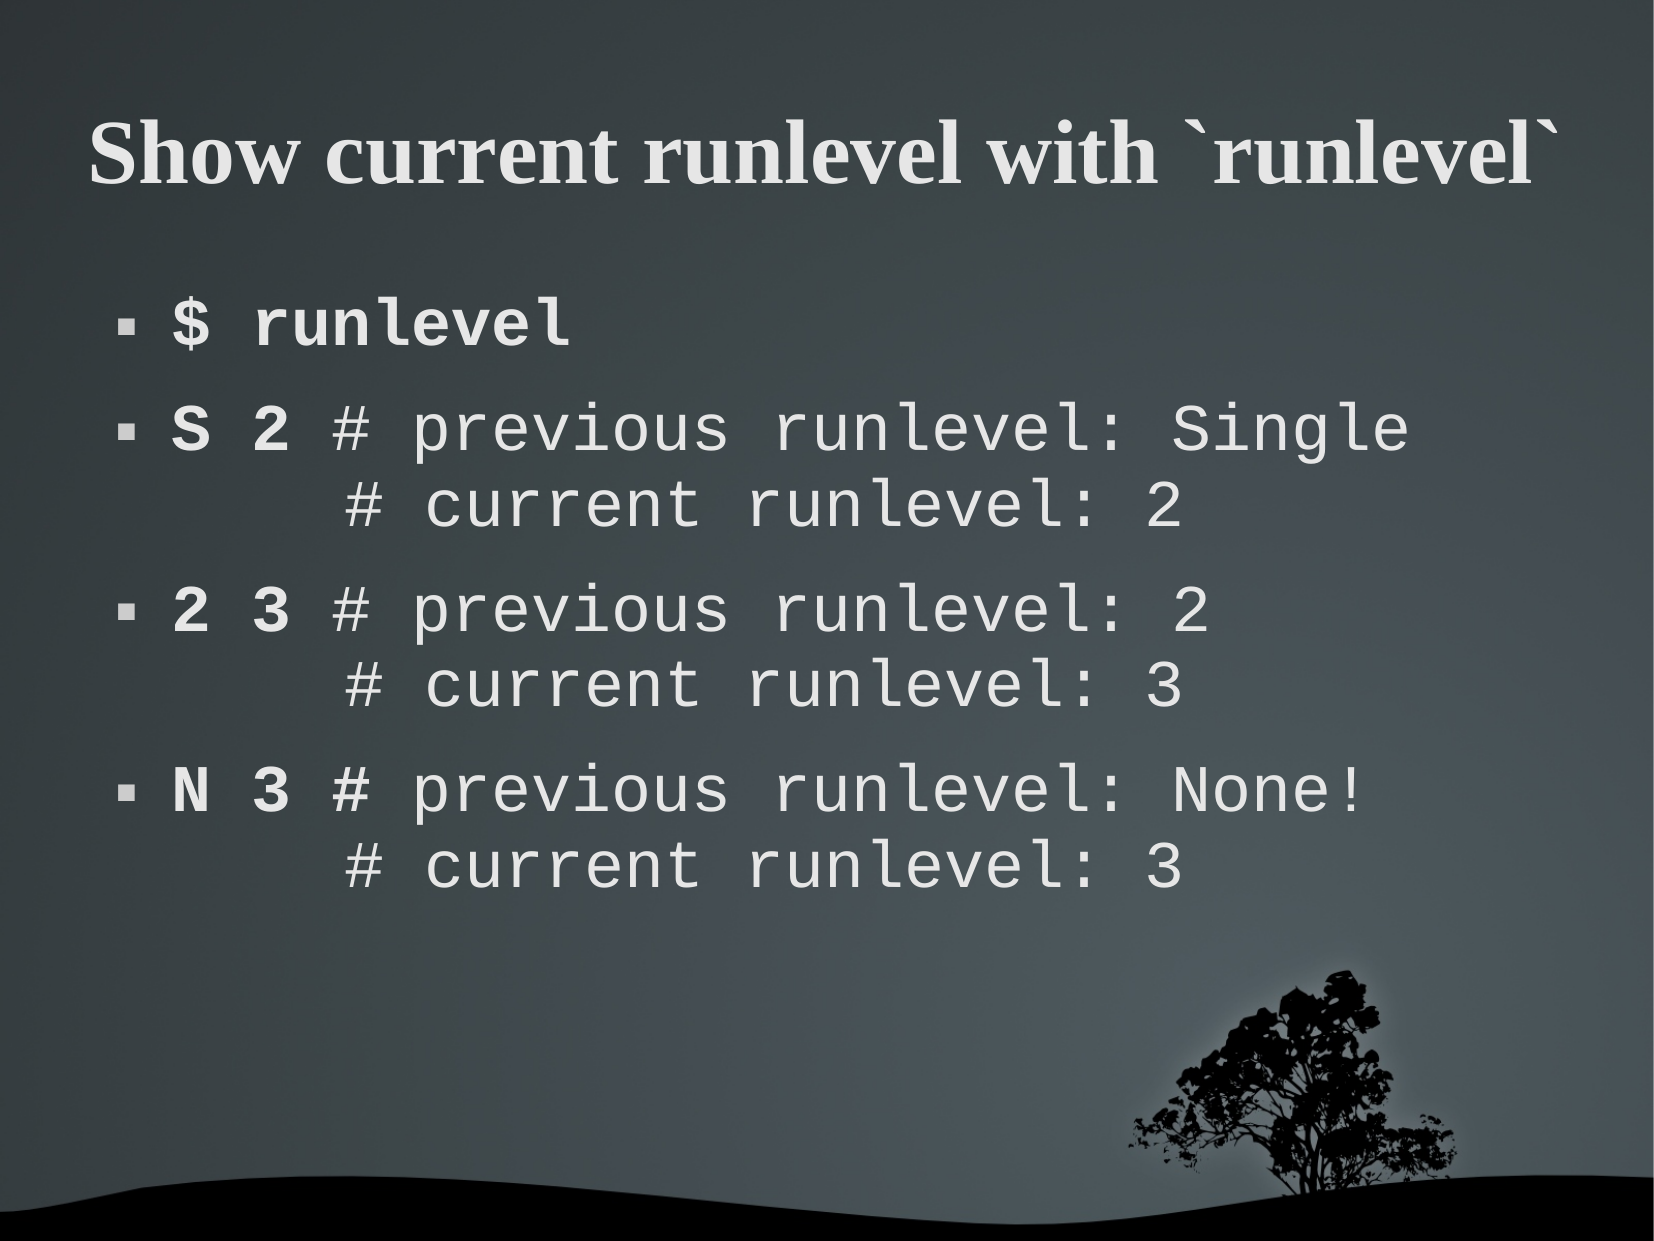

# Show current runlevel with `runlevel`
$ runlevel
S 2 # previous runlevel: Single
 # current runlevel: 2
2 3 # previous runlevel: 2
 # current runlevel: 3
N 3 # previous runlevel: None!
 # current runlevel: 3